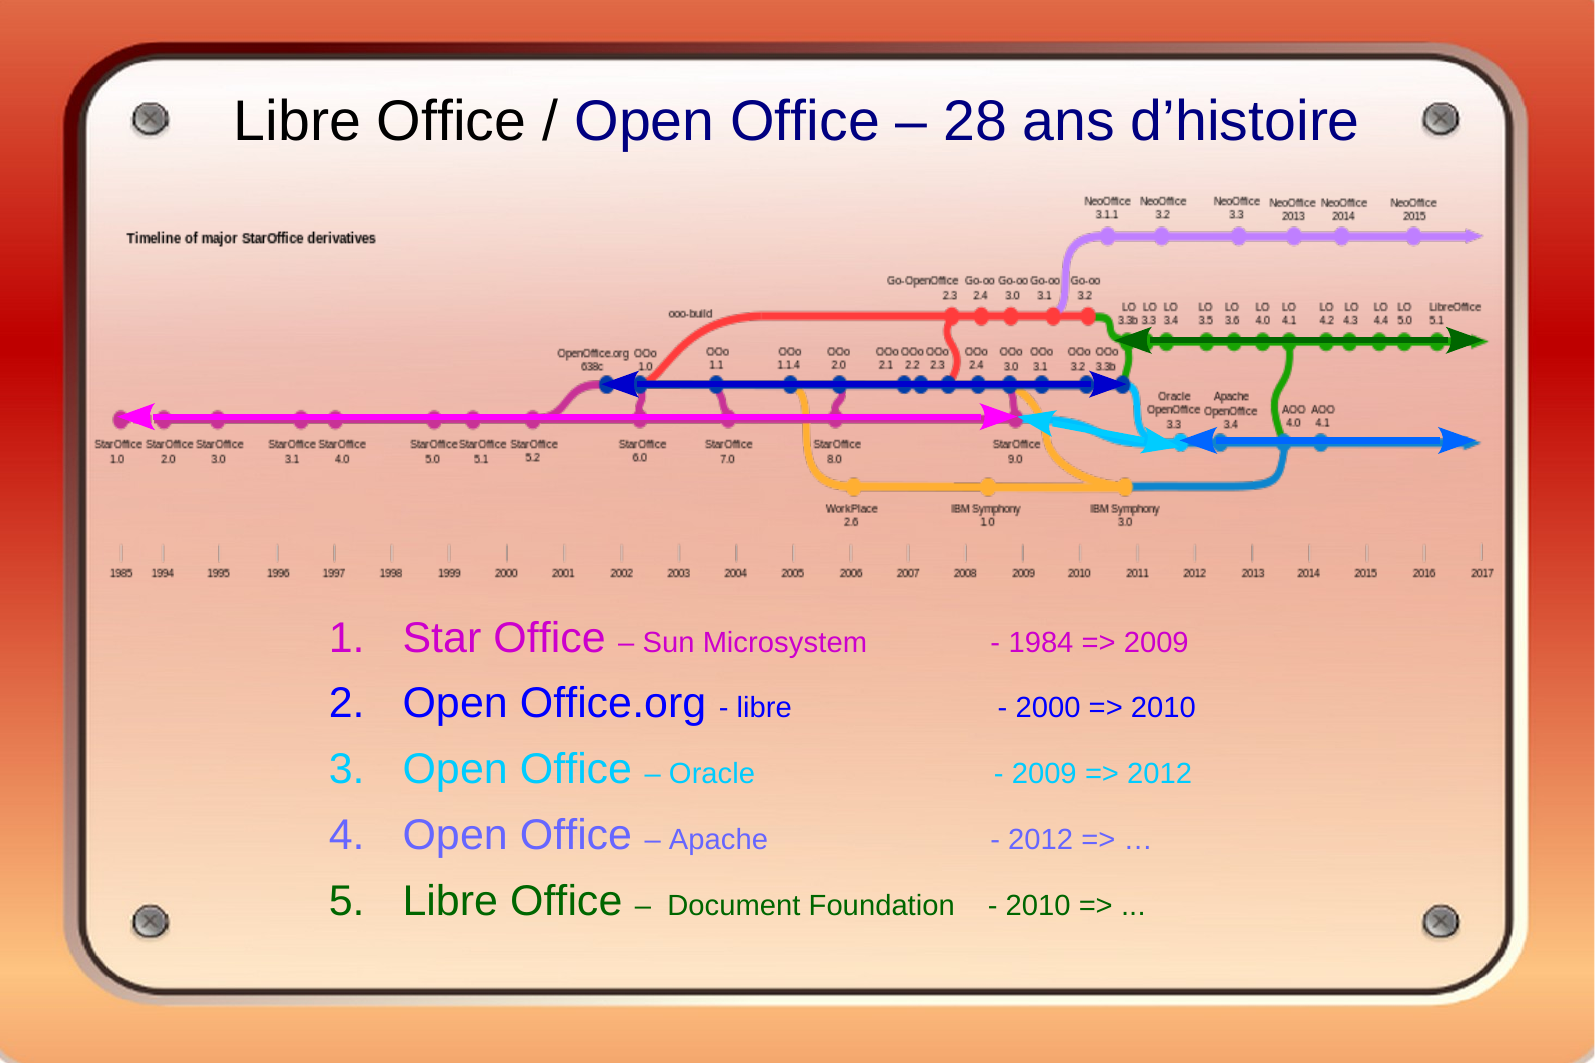

Libre Office / Open Office – 28 ans d’histoire
1.	Star Office – Sun Microsystem - 1984 => 2009
2.	Open Office.org - libre - 2000 => 2010
3.	Open Office – Oracle - 2009 => 2012
4.	Open Office – Apache - 2012 => …
5.	Libre Office – Document Foundation - 2010 => ...